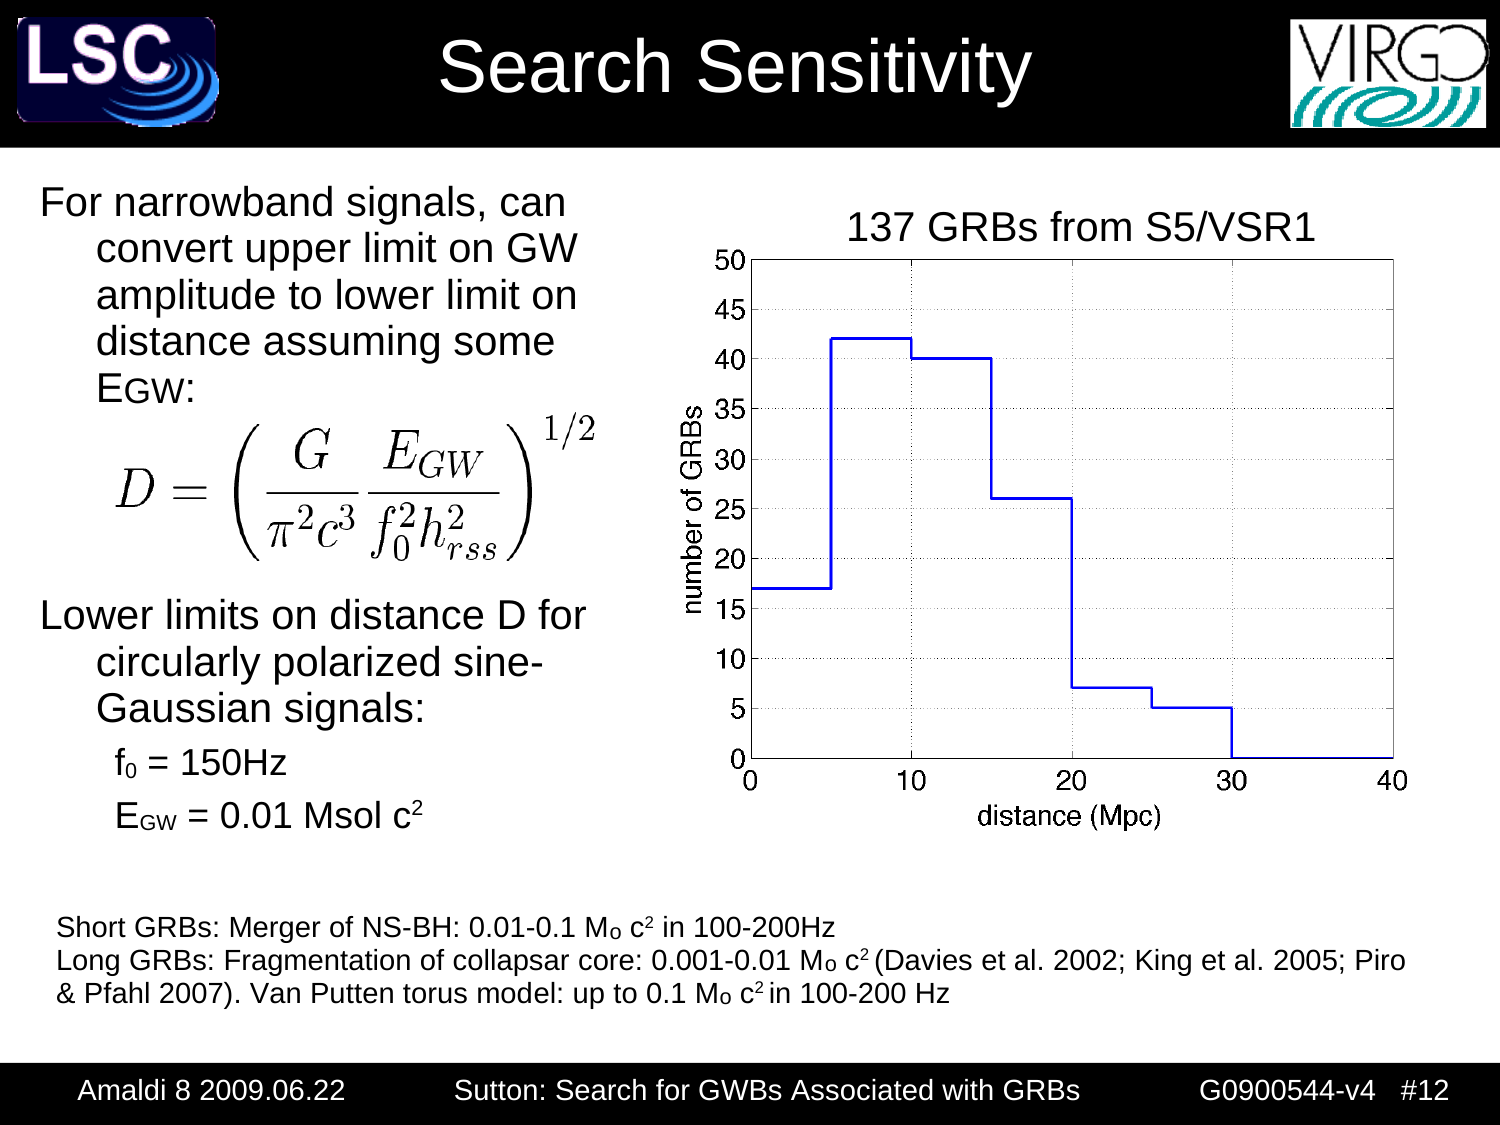

# Search Sensitivity
For narrowband signals, can convert upper limit on GW amplitude to lower limit on distance assuming some EGW:
137 GRBs from S5/VSR1
Lower limits on distance D for circularly polarized sine-Gaussian signals:
f0 = 150Hz
EGW = 0.01 Msol c2
Short GRBs: Merger of NS-BH: 0.01-0.1 Mo c2 in 100-200Hz
Long GRBs: Fragmentation of collapsar core: 0.001-0.01 Mo c2 (Davies et al. 2002; King et al. 2005; Piro & Pfahl 2007). Van Putten torus model: up to 0.1 Mo c2 in 100-200 Hz
12